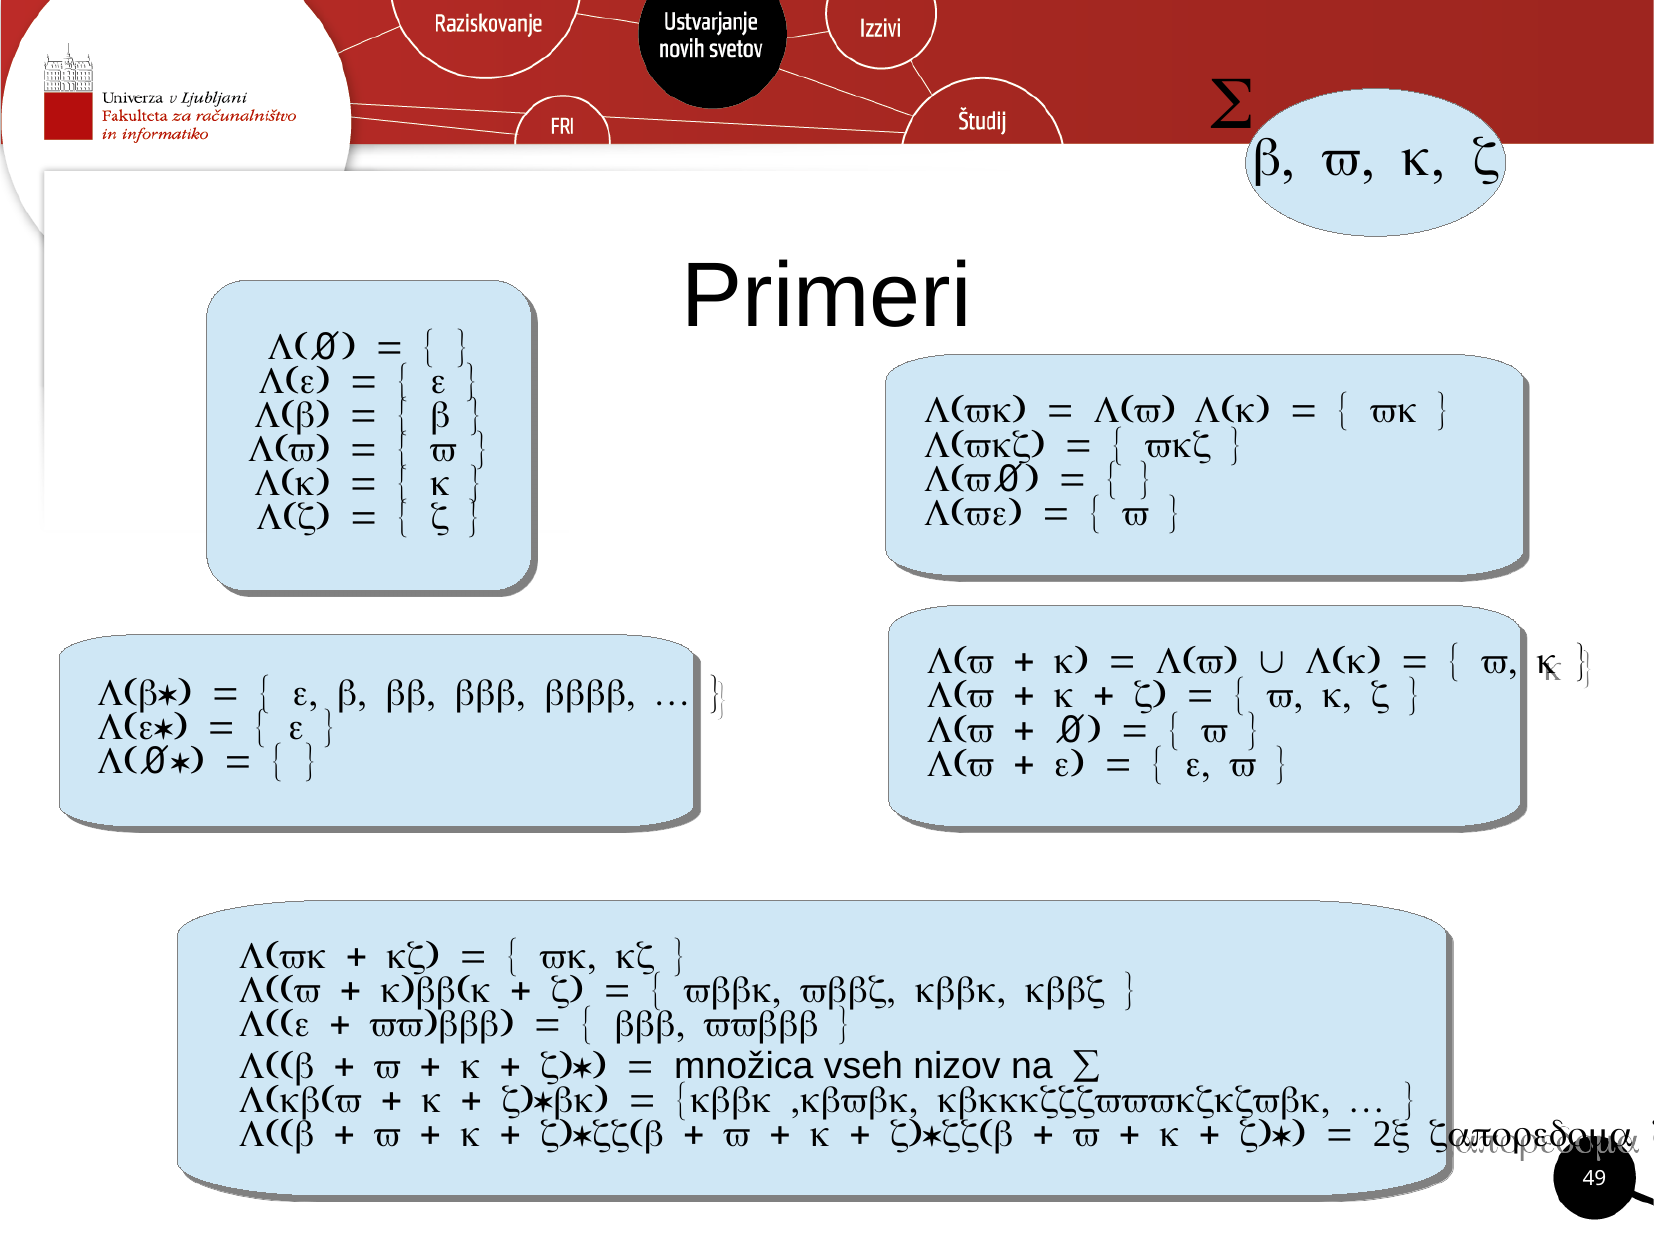

Σ
b, v, k, z
# Primeri
L(∅) = { }
L(ε) = { ε }
L(b) = { b }
L(v) = { v }
L(k) = { k }
L(z) = { z }
L(vk) = L(v) L(k) = { vk }
L(vkz) = { vkz }
L(v∅) = { }
L(vε) = { v }
L(v + k) = L(v) ∪ L(k) = { v, k }
L(v + k + z) = { v, k, z }
L(v + ∅) = { v }
L(v + ε) = { ε, v }
L(b*) = { ε, b, bb, bbb, bbbb, … }
L(ε*) = { ε }
L(∅*) = { }
L(vk + kz) = { vk, kz }
L((v + k)bb(k + z) = { vbbk, vbbz, kbbk, kbbz }
L((ε + vv)bbb) = { bbb, vvbbb }
L((b + v + k + z)*) = množica vseh nizov na ∑
L(kb(v + k + z)*bk) = {kbbk ,kbvbk, kbkkkzzzvvvkzkzvbk, … }
L((b + v + k + z)*zz(b + v + k + z)*zz(b + v + k + z)*) = 2x zaporedoma zz